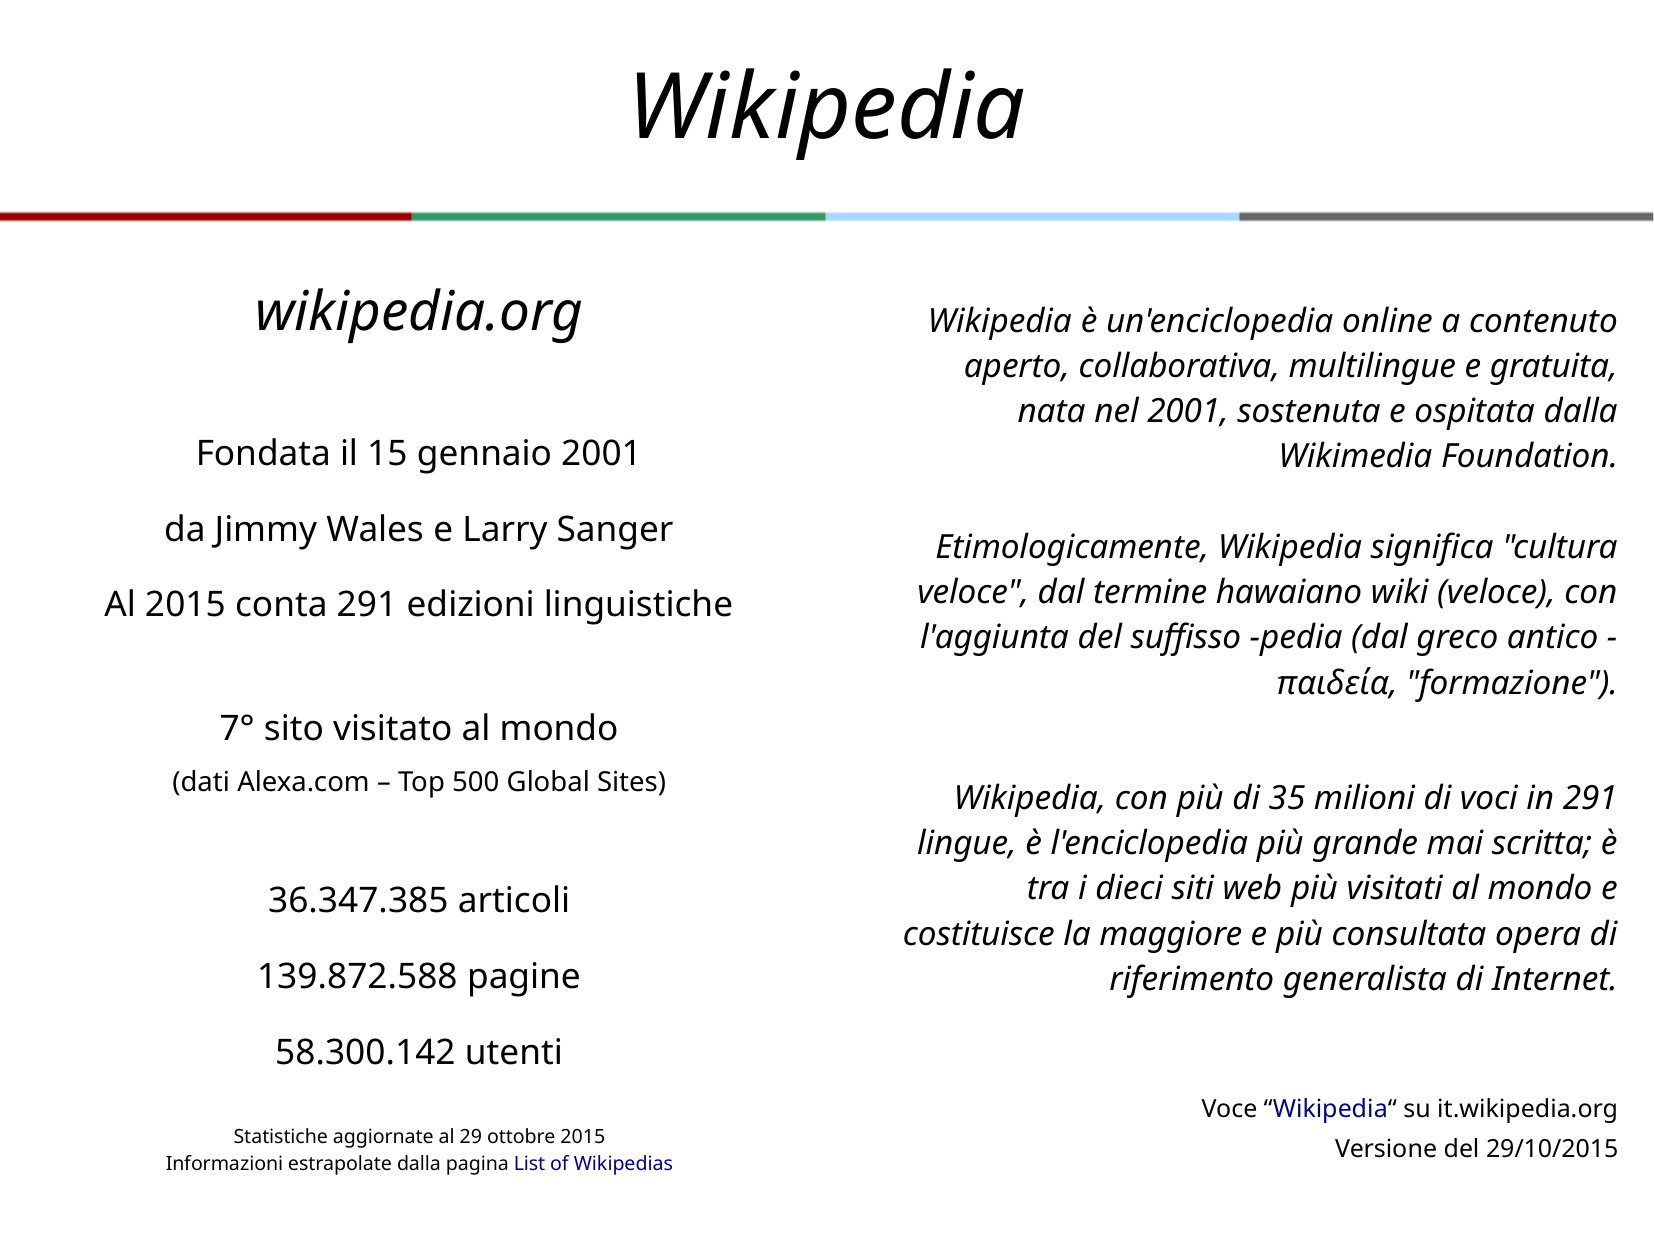

# Wikipedia
wikipedia.org
Fondata il 15 gennaio 2001
da Jimmy Wales e Larry Sanger
Al 2015 conta 291 edizioni linguistiche
7° sito visitato al mondo
(dati Alexa.com – Top 500 Global Sites)
36.347.385 articoli
139.872.588 pagine
58.300.142 utenti
Statistiche aggiornate al 29 ottobre 2015
Informazioni estrapolate dalla pagina List of Wikipedias
Wikipedia è un'enciclopedia online a contenuto aperto, collaborativa, multilingue e gratuita, nata nel 2001, sostenuta e ospitata dalla Wikimedia Foundation.
Etimologicamente, Wikipedia significa "cultura veloce", dal termine hawaiano wiki (veloce), con l'aggiunta del suffisso -pedia (dal greco antico -παιδεία, "formazione").
Wikipedia, con più di 35 milioni di voci in 291 lingue, è l'enciclopedia più grande mai scritta; è tra i dieci siti web più visitati al mondo e costituisce la maggiore e più consultata opera di riferimento generalista di Internet.
Voce “Wikipedia“ su it.wikipedia.org
Versione del 29/10/2015